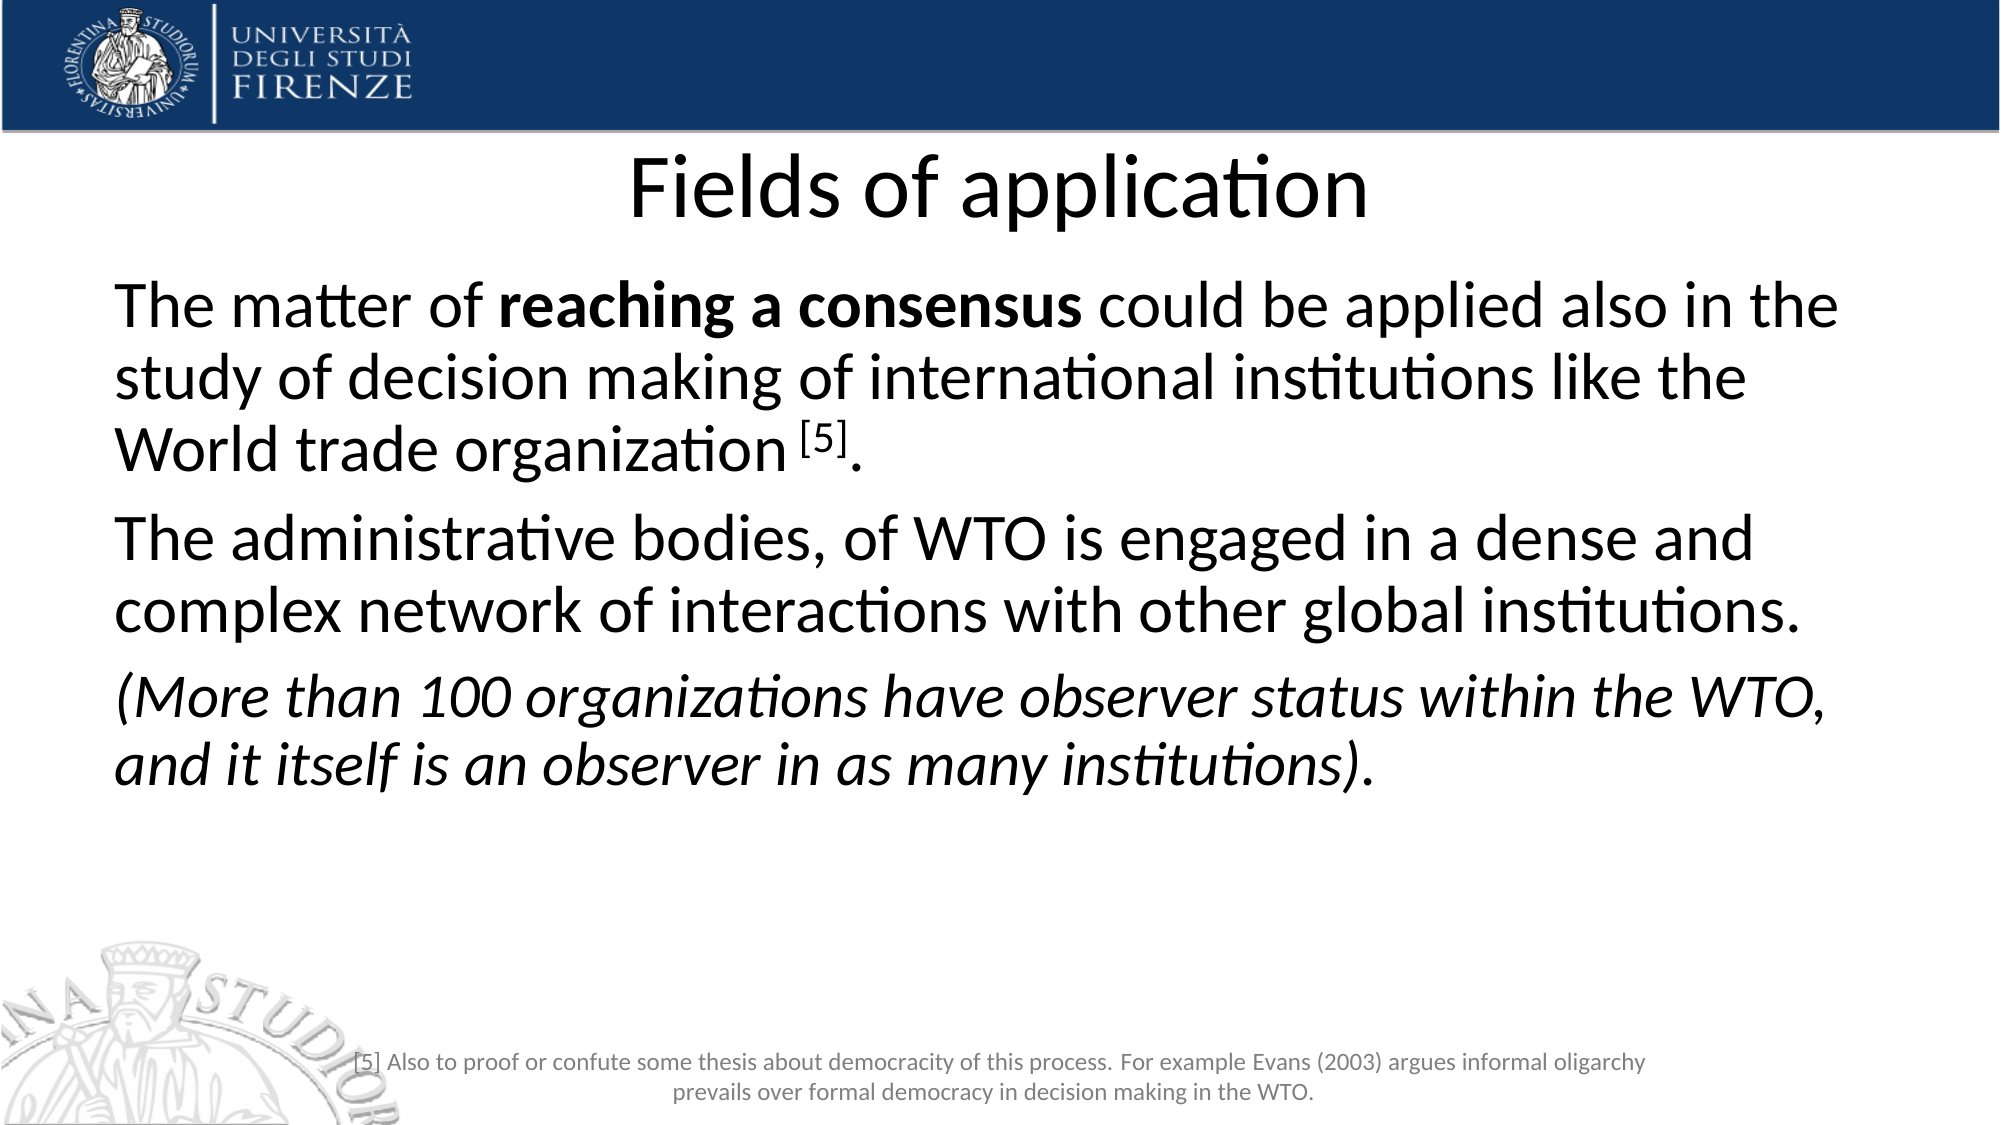

# Fields of application
The matter of reaching a consensus could be applied also in the study of decision making of international institutions like the World trade organization [5].
The administrative bodies, of WTO is engaged in a dense and complex network of interactions with other global institutions.
(More than 100 organizations have observer status within the WTO, and it itself is an observer in as many institutions).
[5] Also to proof or confute some thesis about democracity of this process. For example Evans (2003) argues informal oligarchy prevails over formal democracy in decision making in the WTO.